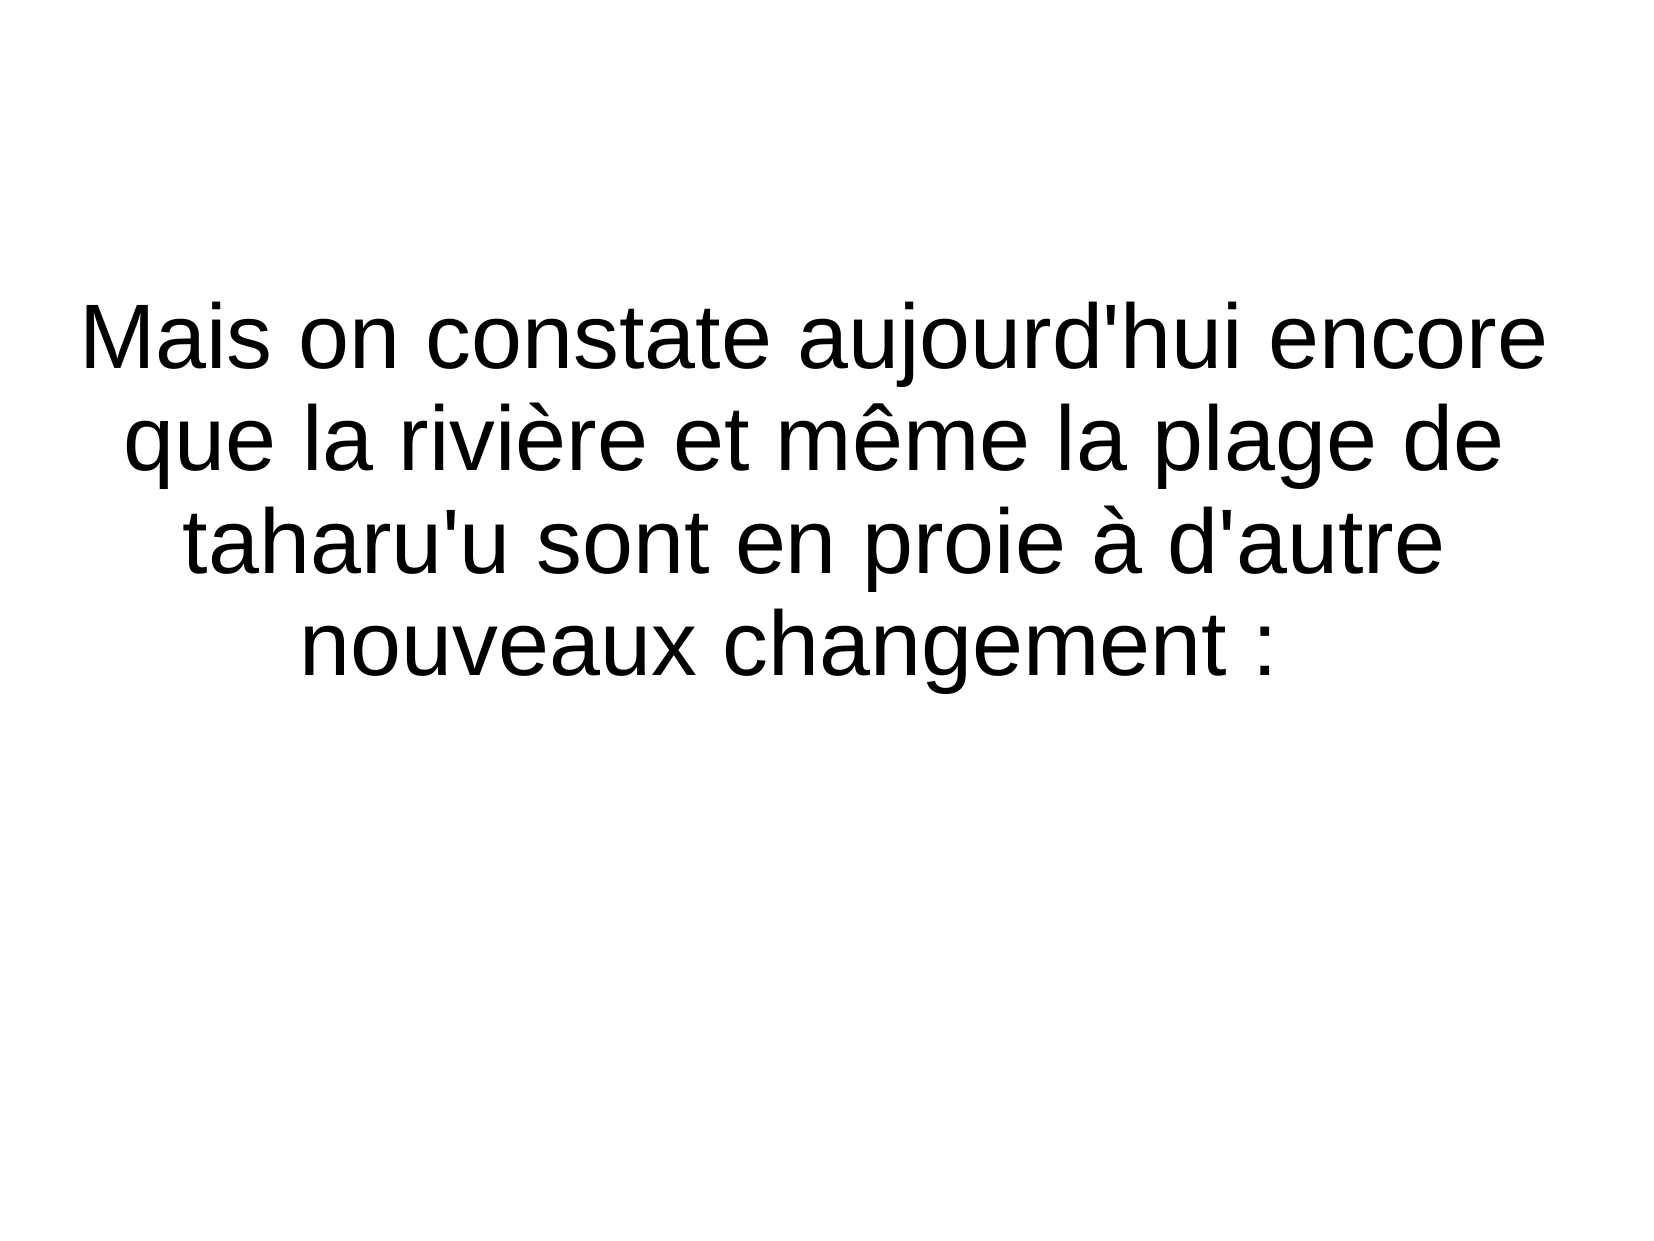

# Mais on constate aujourd'hui encore que la rivière et même la plage de taharu'u sont en proie à d'autre nouveaux changement :